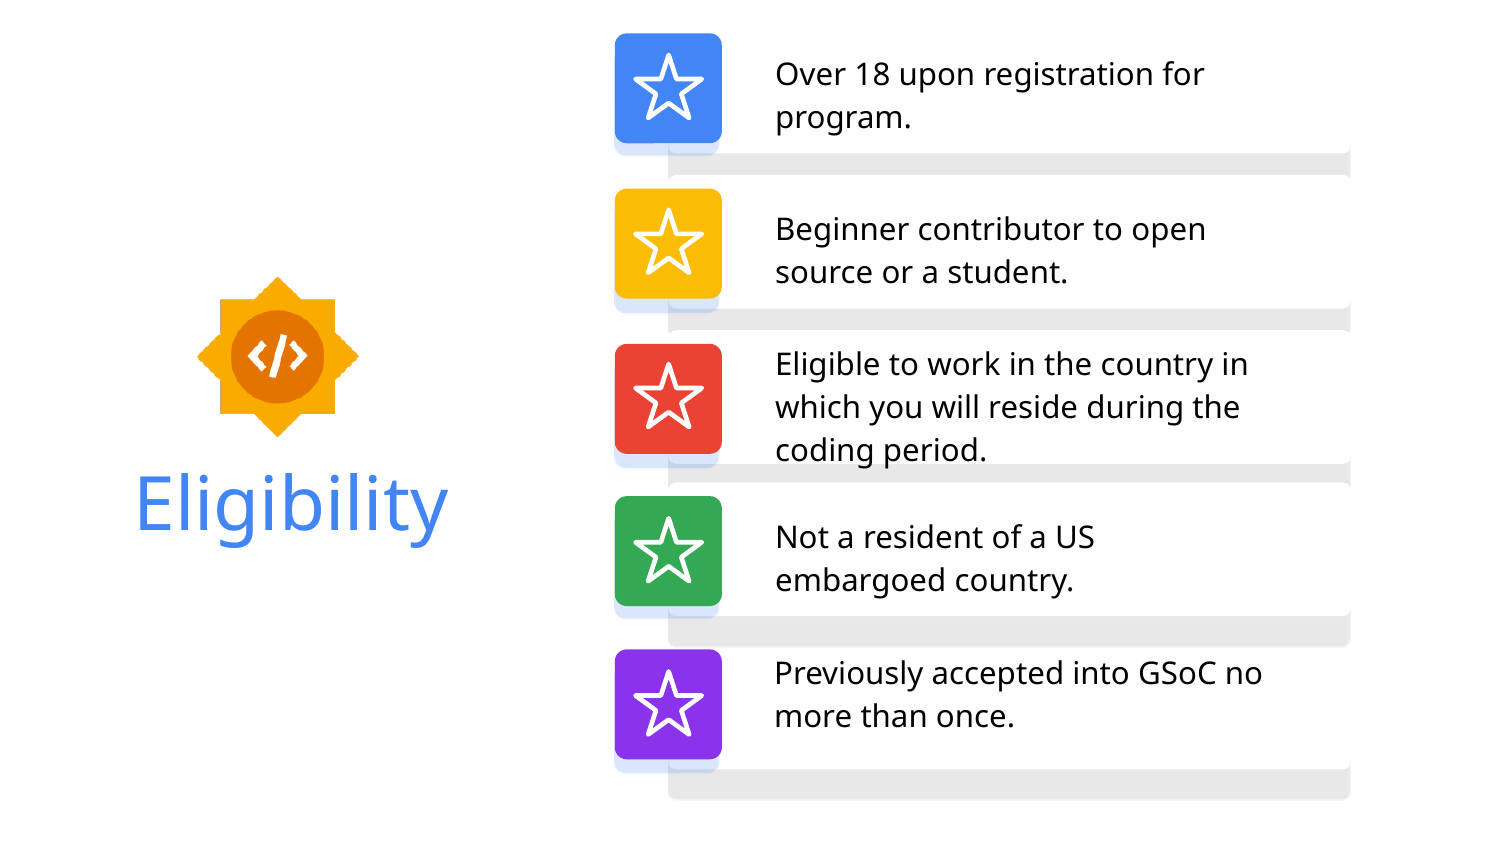

Over 18 upon registration for program.
Beginner contributor to open source or a student.
Eligible to work in the country in which you will reside during the coding period.
# Eligibility
Not a resident of a US embargoed country.
Previously accepted into GSoC no more than once.